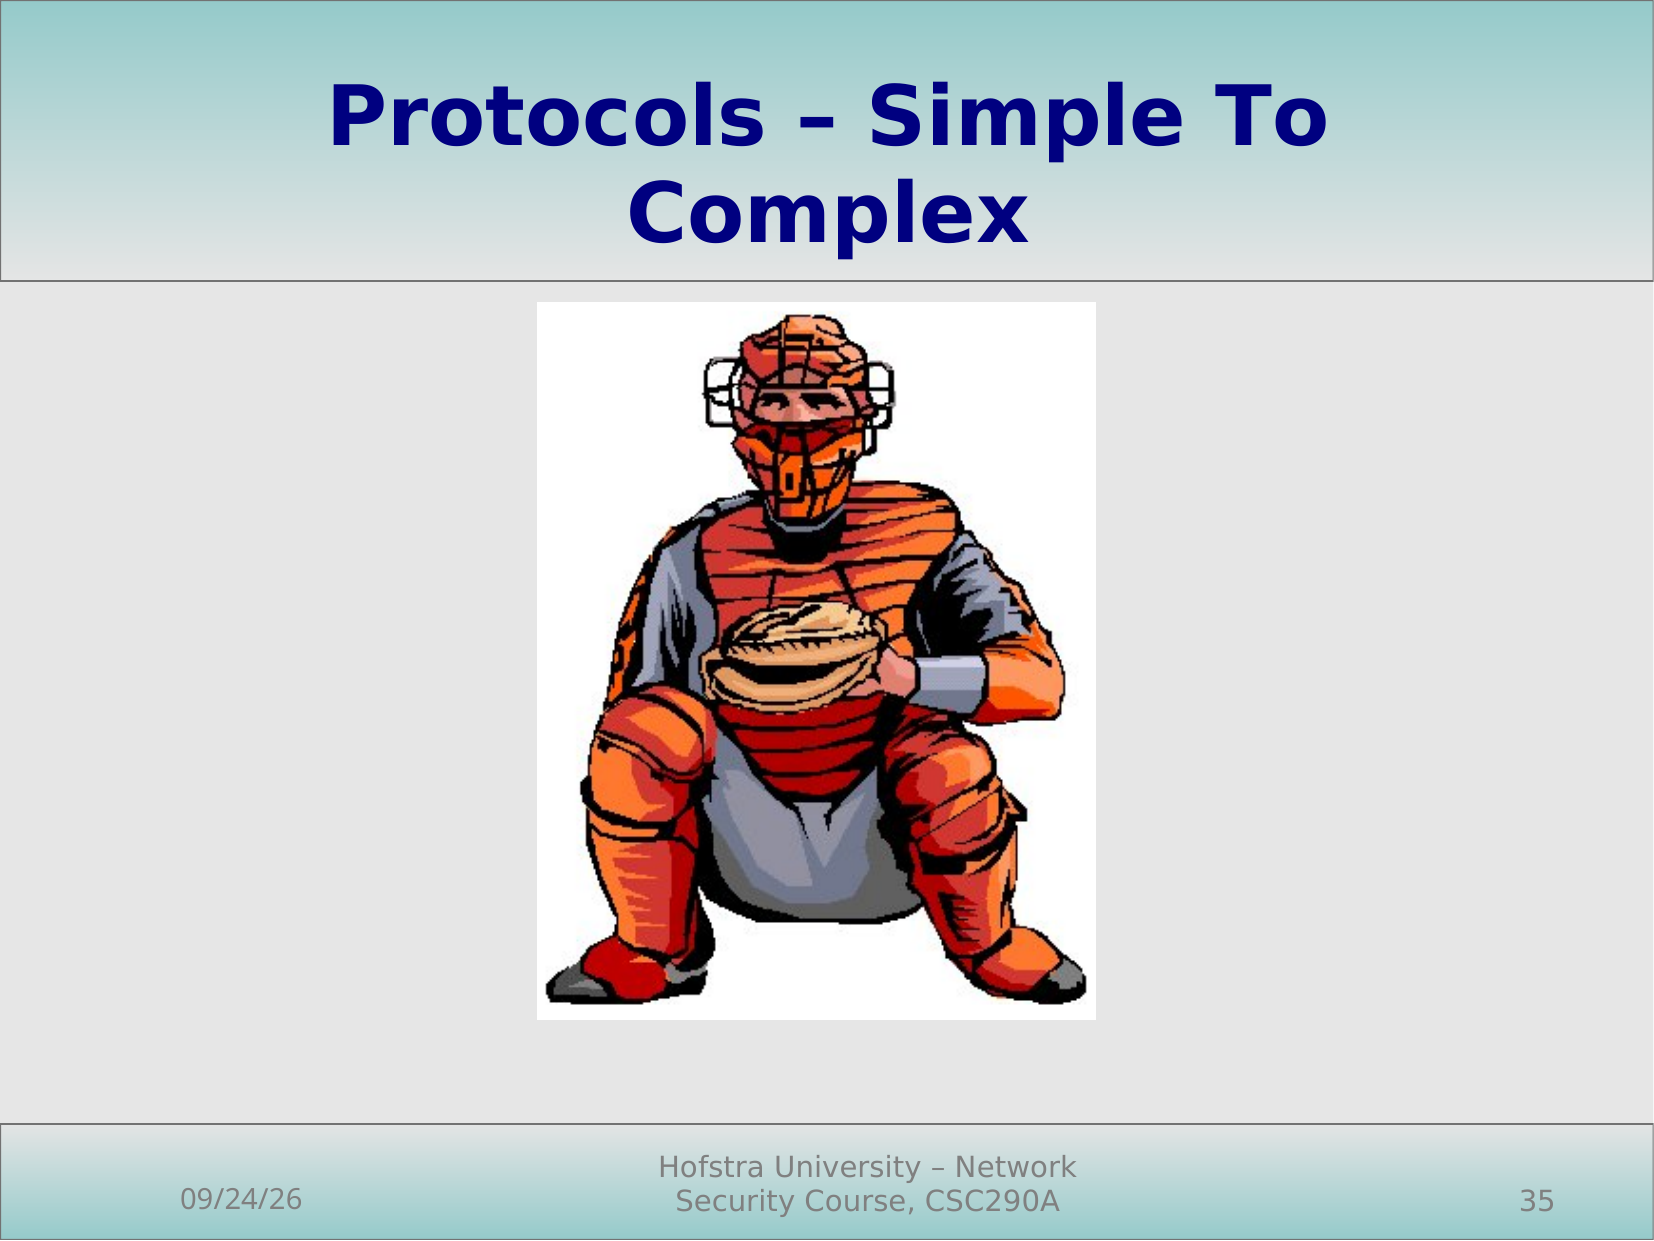

# Protocols – Simple To Complex
35